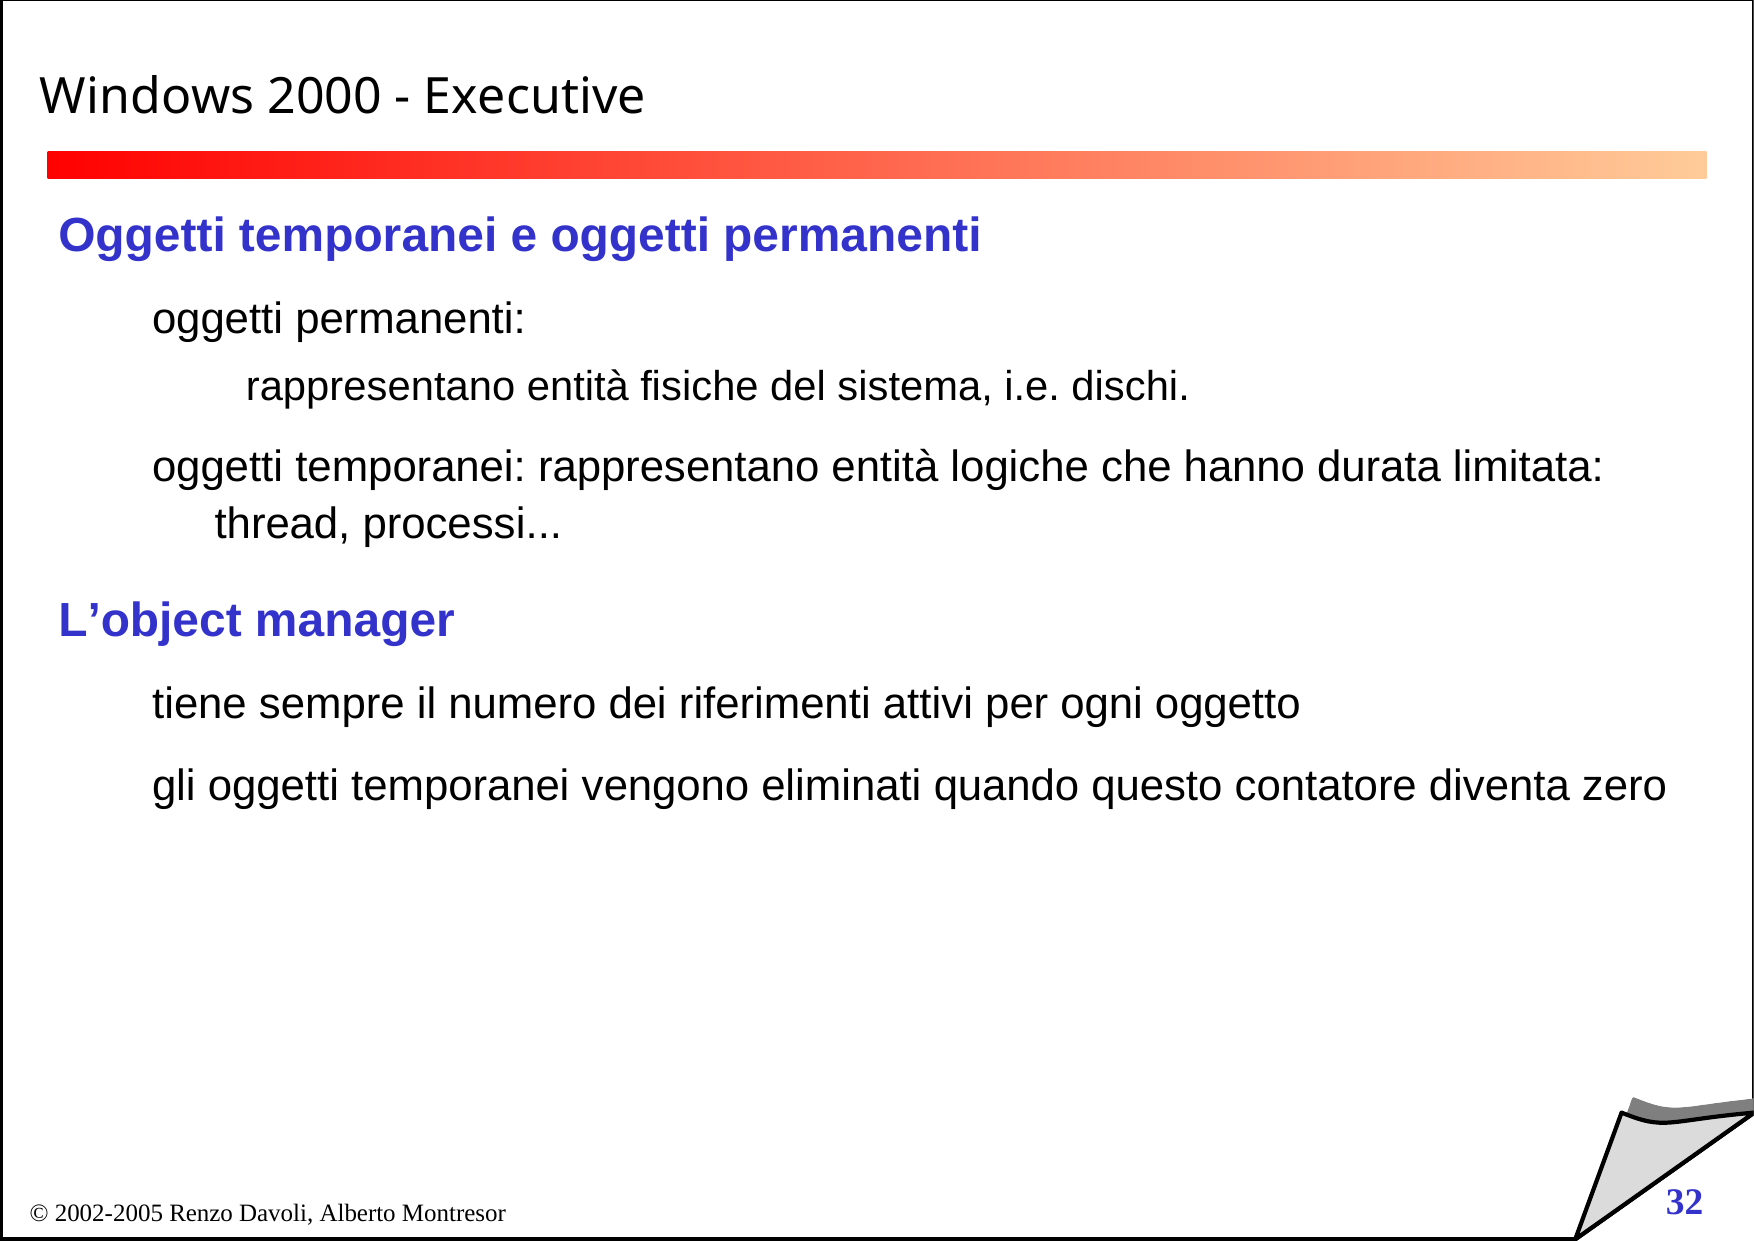

# Windows 2000 - Executive
Oggetti temporanei e oggetti permanenti
oggetti permanenti:
rappresentano entità fisiche del sistema, i.e. dischi.
oggetti temporanei: rappresentano entità logiche che hanno durata limitata: thread, processi...
L’object manager
tiene sempre il numero dei riferimenti attivi per ogni oggetto
gli oggetti temporanei vengono eliminati quando questo contatore diventa zero